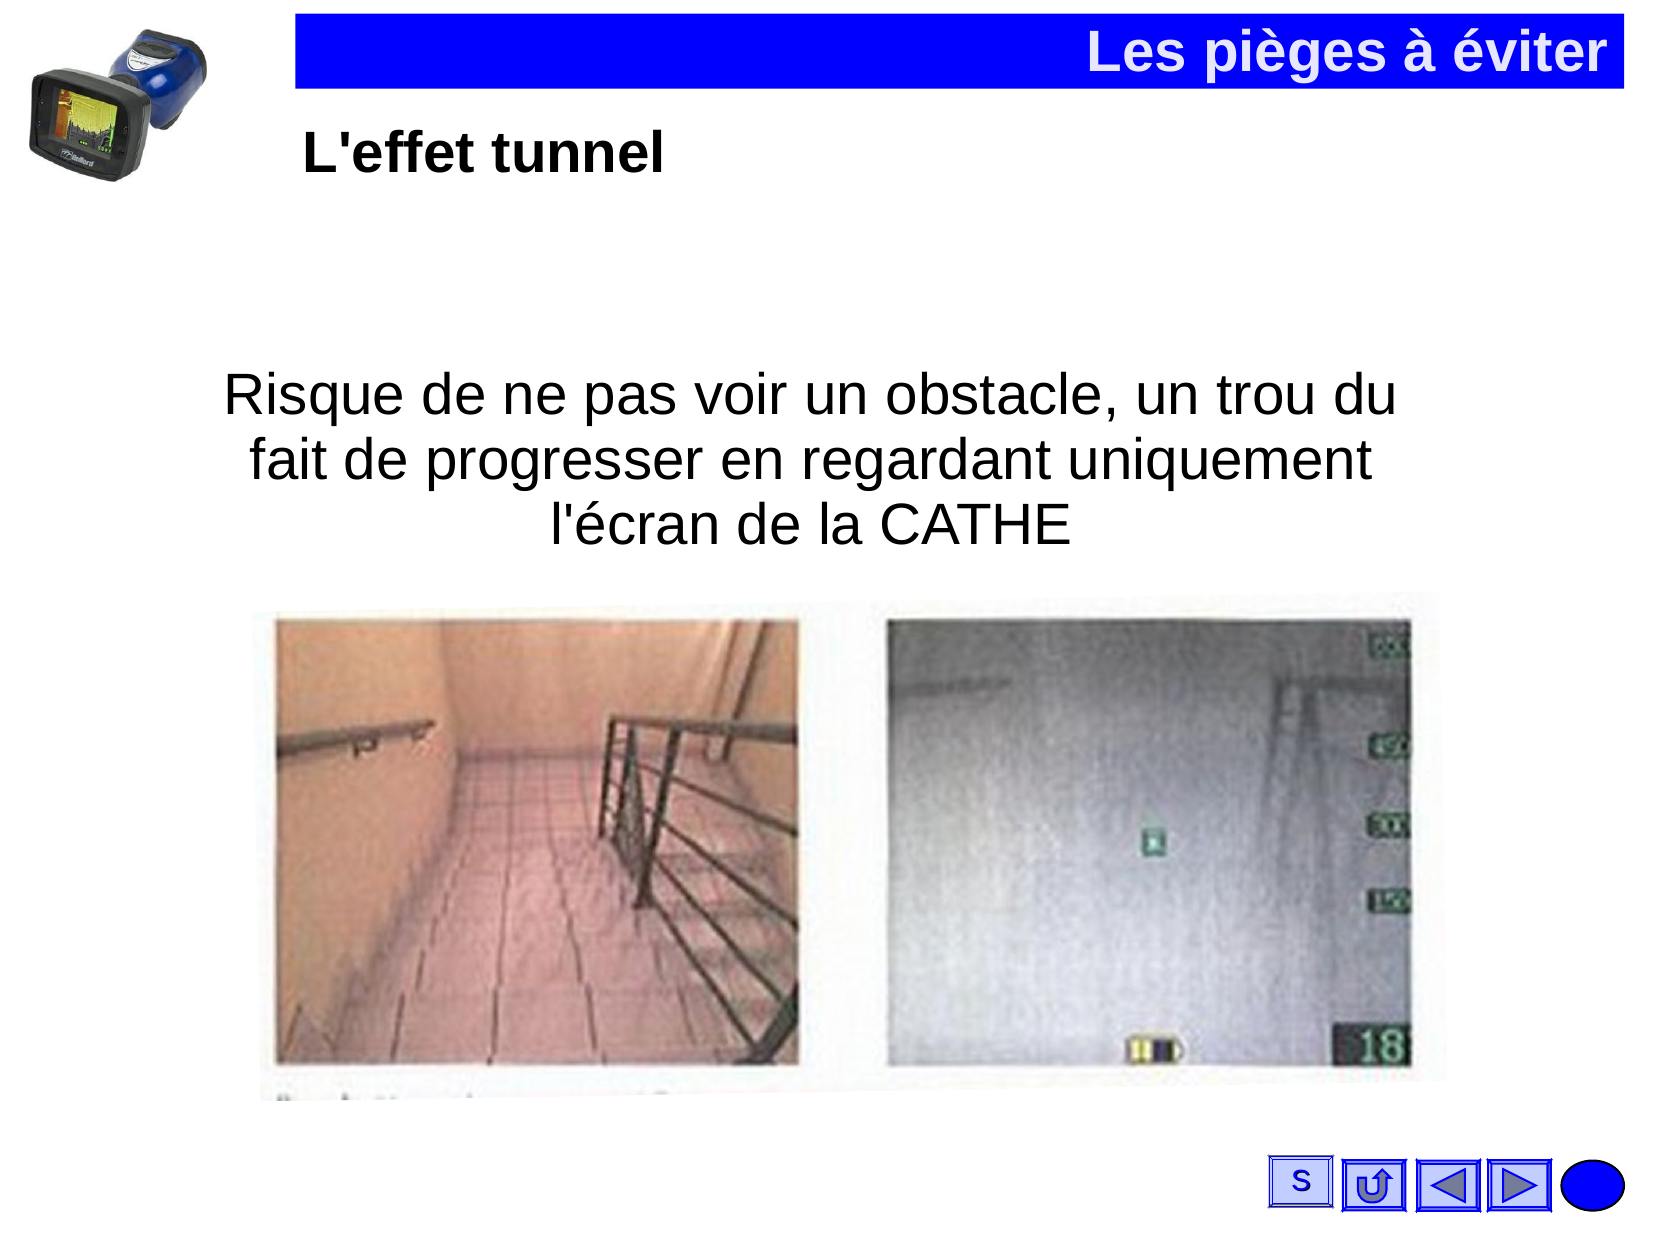

Les pièges à éviter
L'effet tunnel
Risque de ne pas voir un obstacle, un trou du fait de progresser en regardant uniquement l'écran de la CATHE